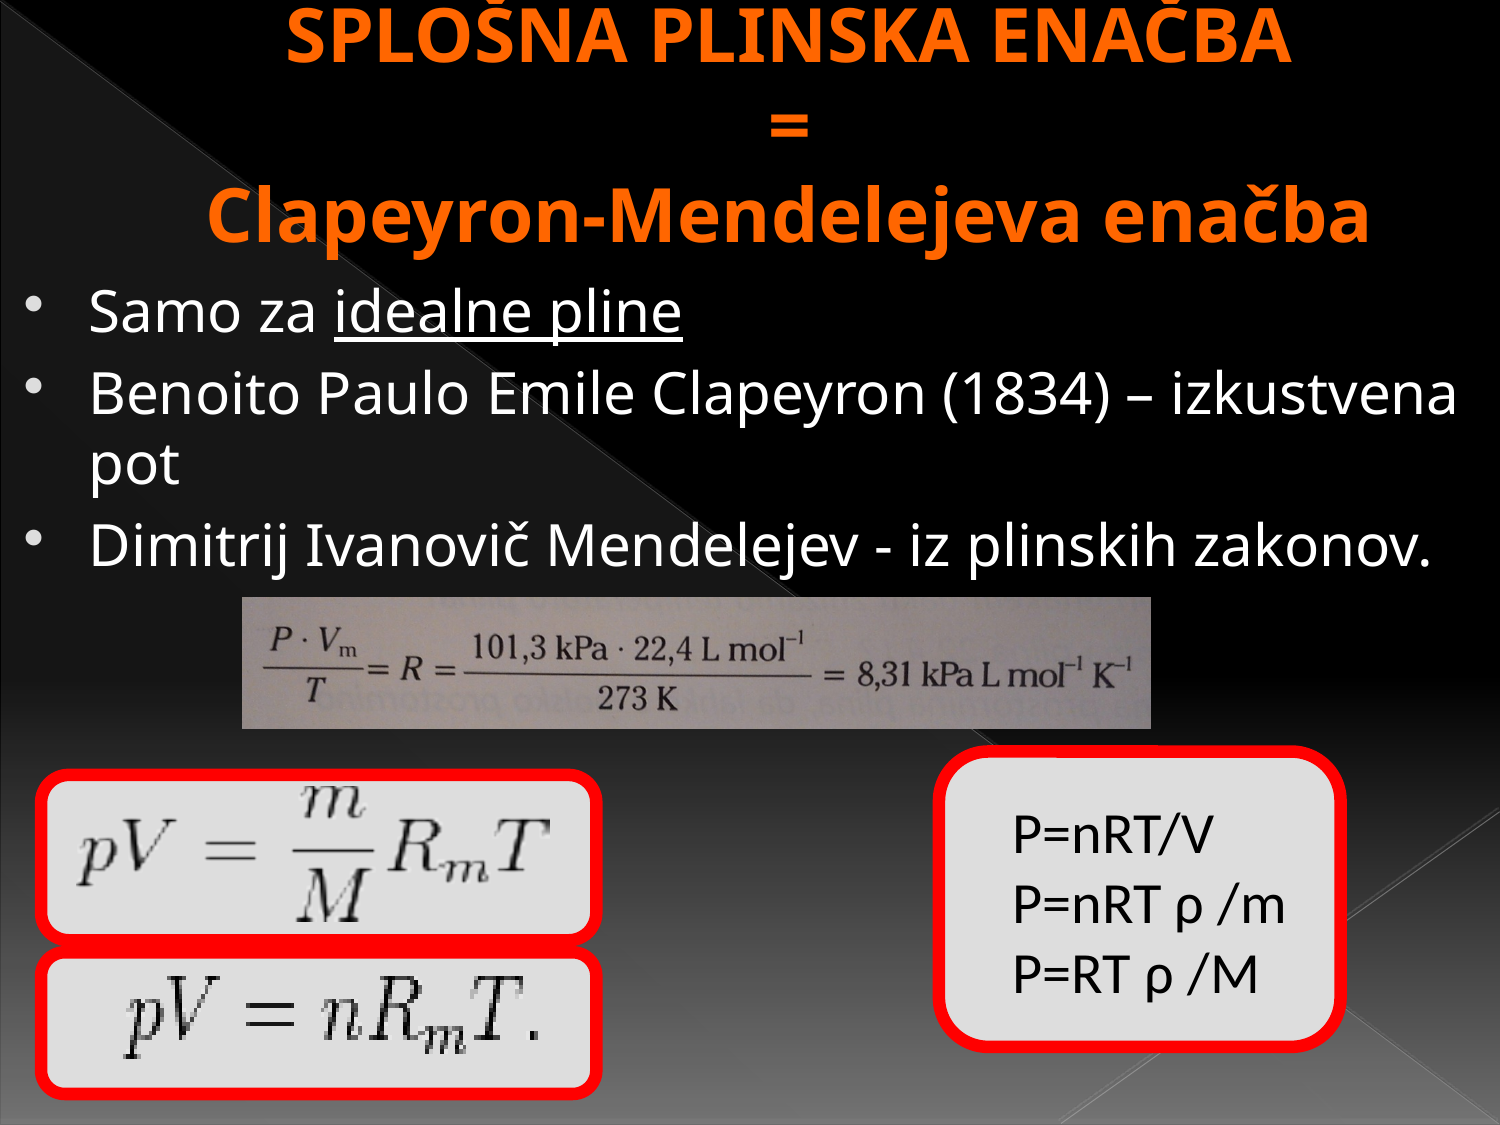

# SPLOŠNA PLINSKA ENAČBA = Clapeyron-Mendelejeva enačba
Samo za idealne pline
Benoito Paulo Emile Clapeyron (1834) – izkustvena pot
Dimitrij Ivanovič Mendelejev - iz plinskih zakonov.
P=nRT/V
P=nRT ρ /m
P=RT ρ /M